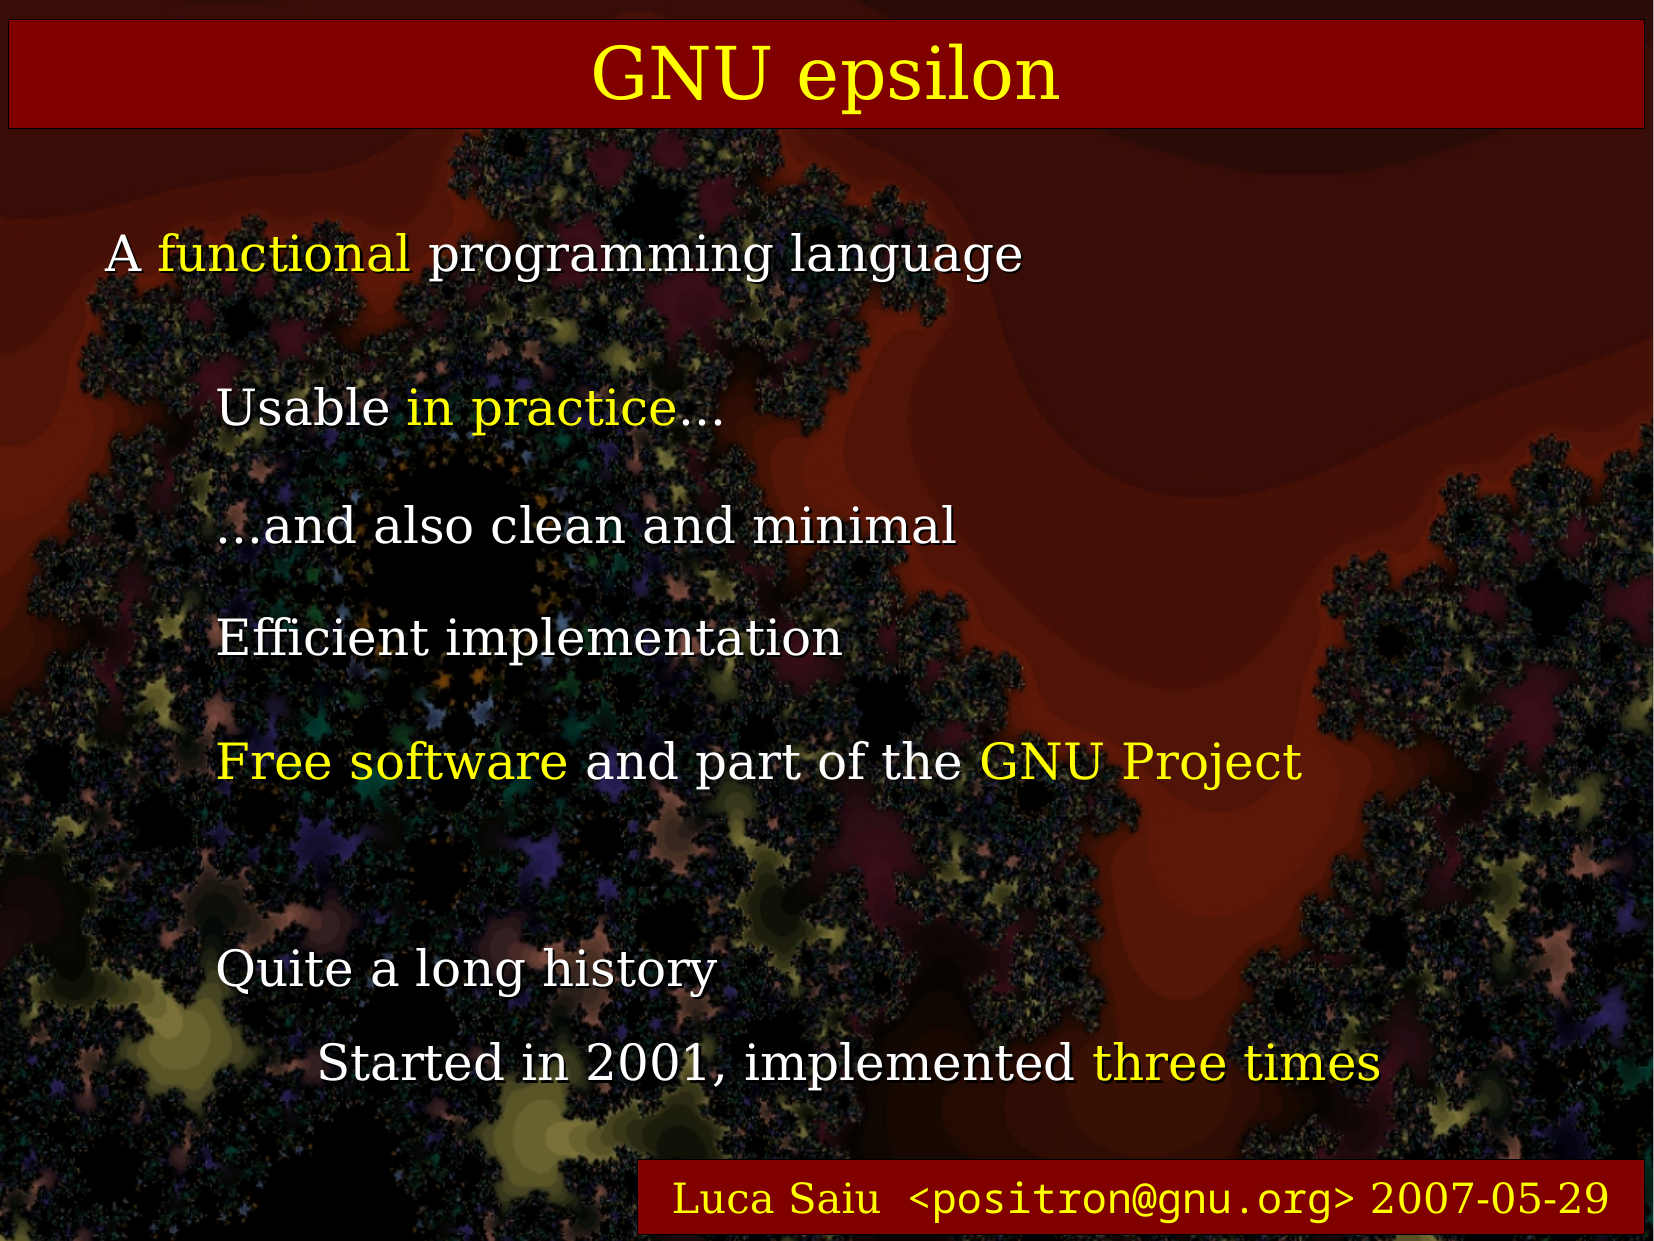

GNU epsilon
A functional programming language
 Usable in practice...
 ...and also clean and minimal
 Efficient implementation
 Free software and part of the GNU Project
 Quite a long history
 Started in 2001, implemented three times
Luca Saiu <positron@gnu.org> 2007-05-29